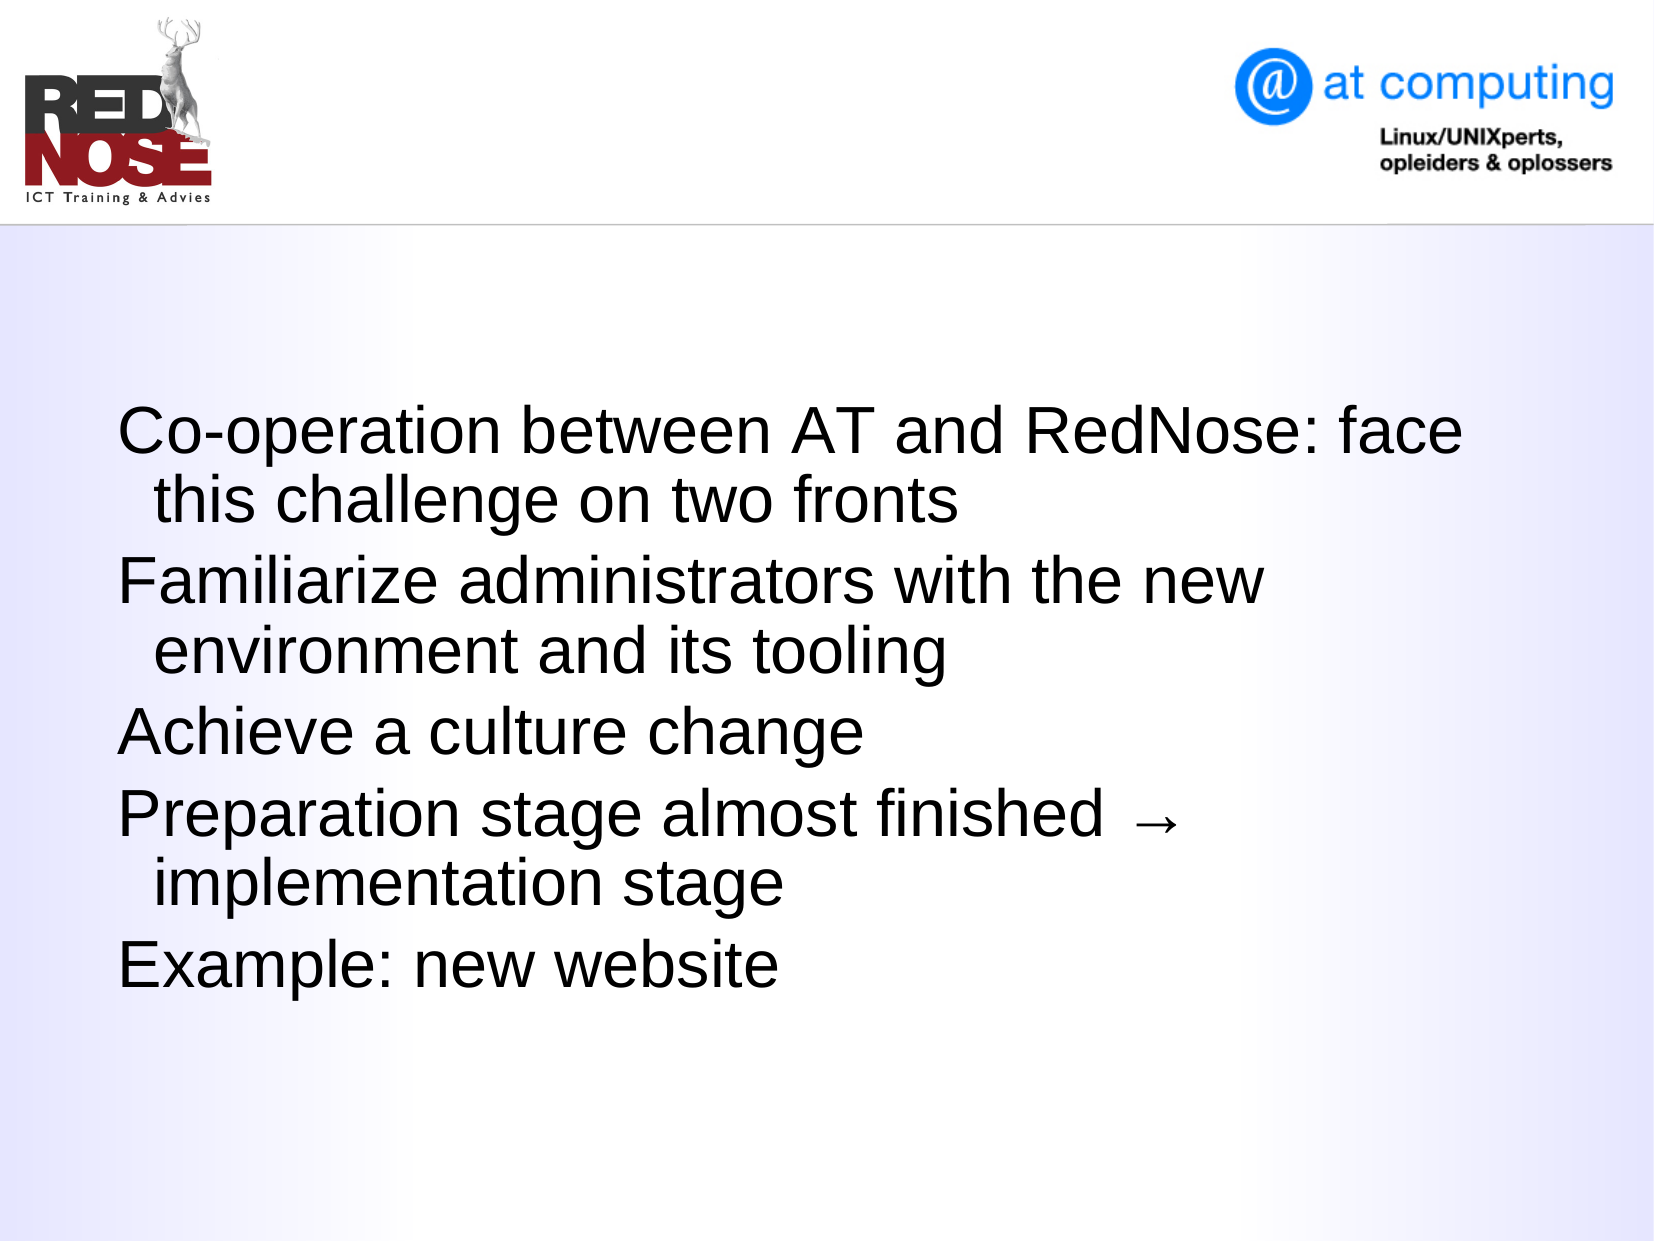

Co-operation between AT and RedNose: face this challenge on two fronts
Familiarize administrators with the new environment and its tooling
Achieve a culture change
Preparation stage almost finished → implementation stage
Example: new website
#